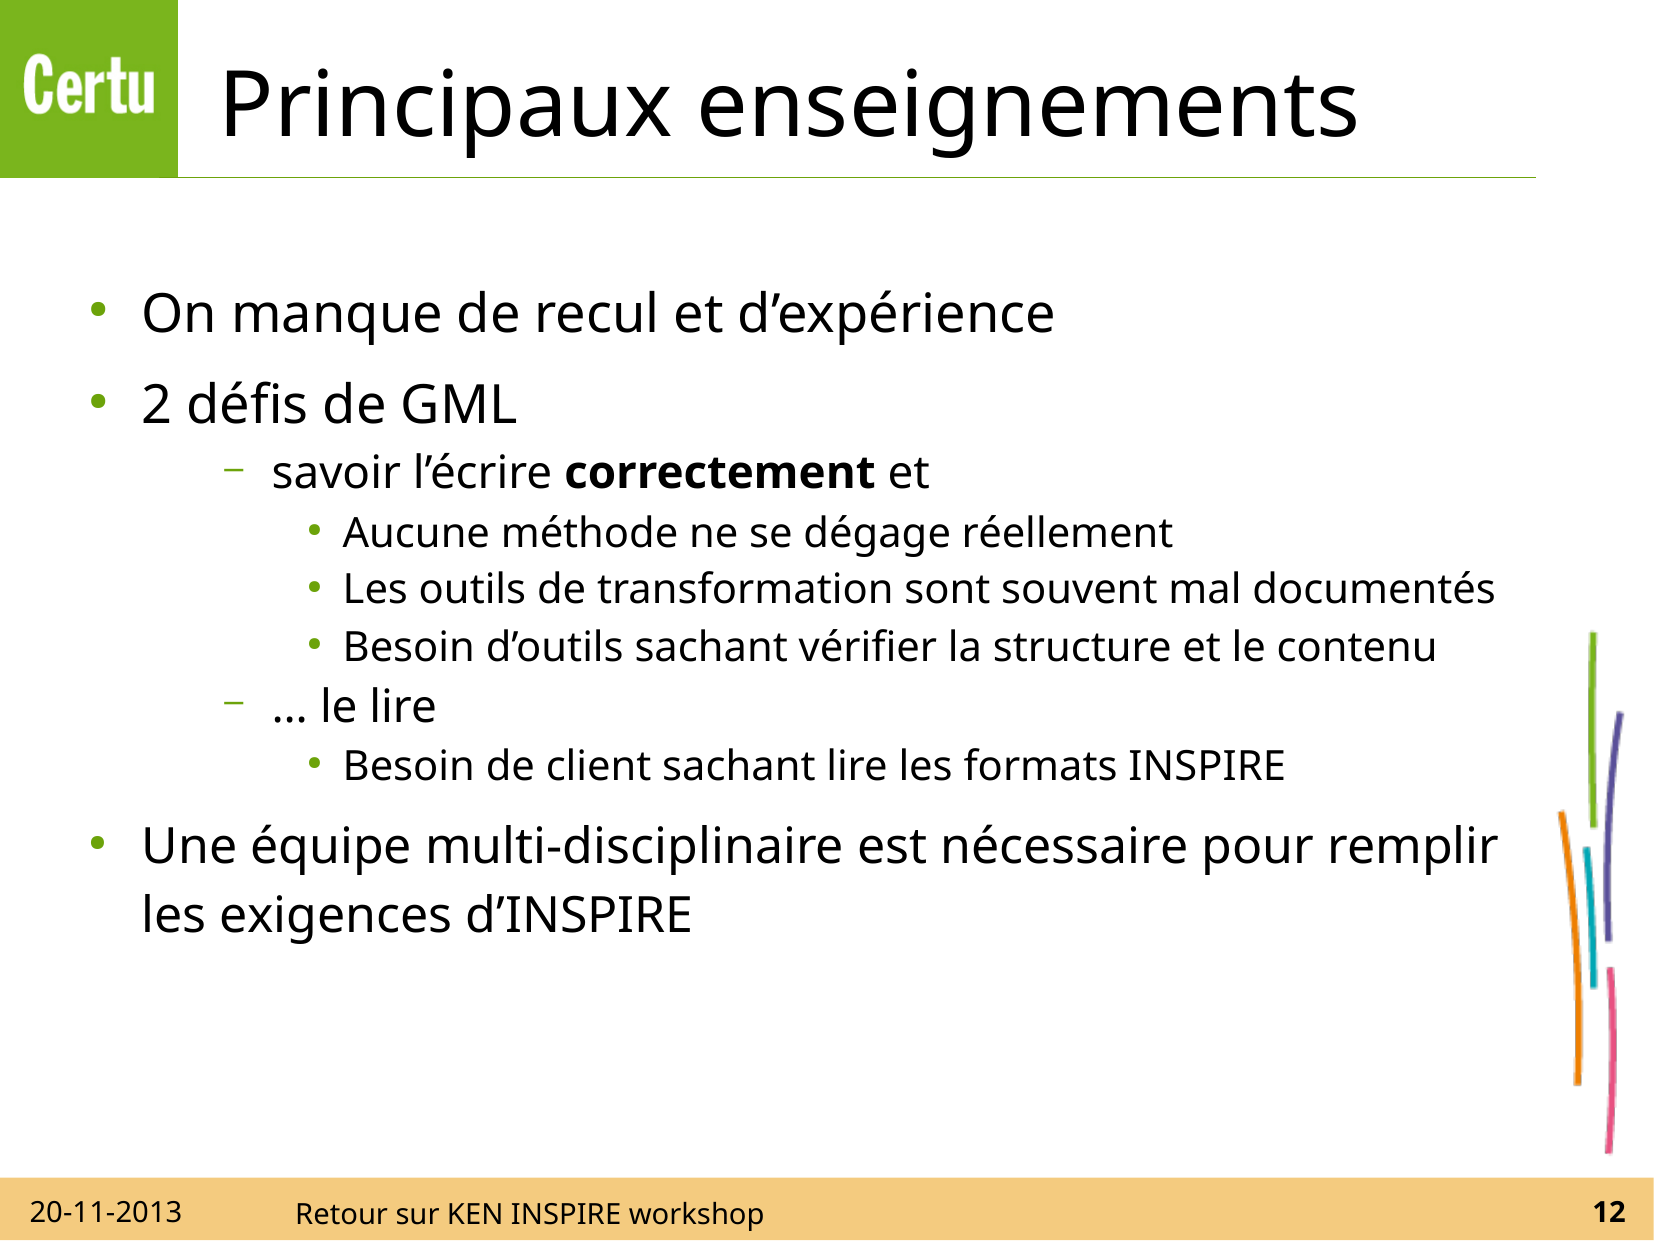

# Principaux enseignements
On manque de recul et d’expérience
2 défis de GML
savoir l’écrire correctement et
Aucune méthode ne se dégage réellement
Les outils de transformation sont souvent mal documentés
Besoin d’outils sachant vérifier la structure et le contenu
… le lire
Besoin de client sachant lire les formats INSPIRE
Une équipe multi-disciplinaire est nécessaire pour remplir les exigences d’INSPIRE
20-11-2013
12
Retour sur KEN INSPIRE workshop